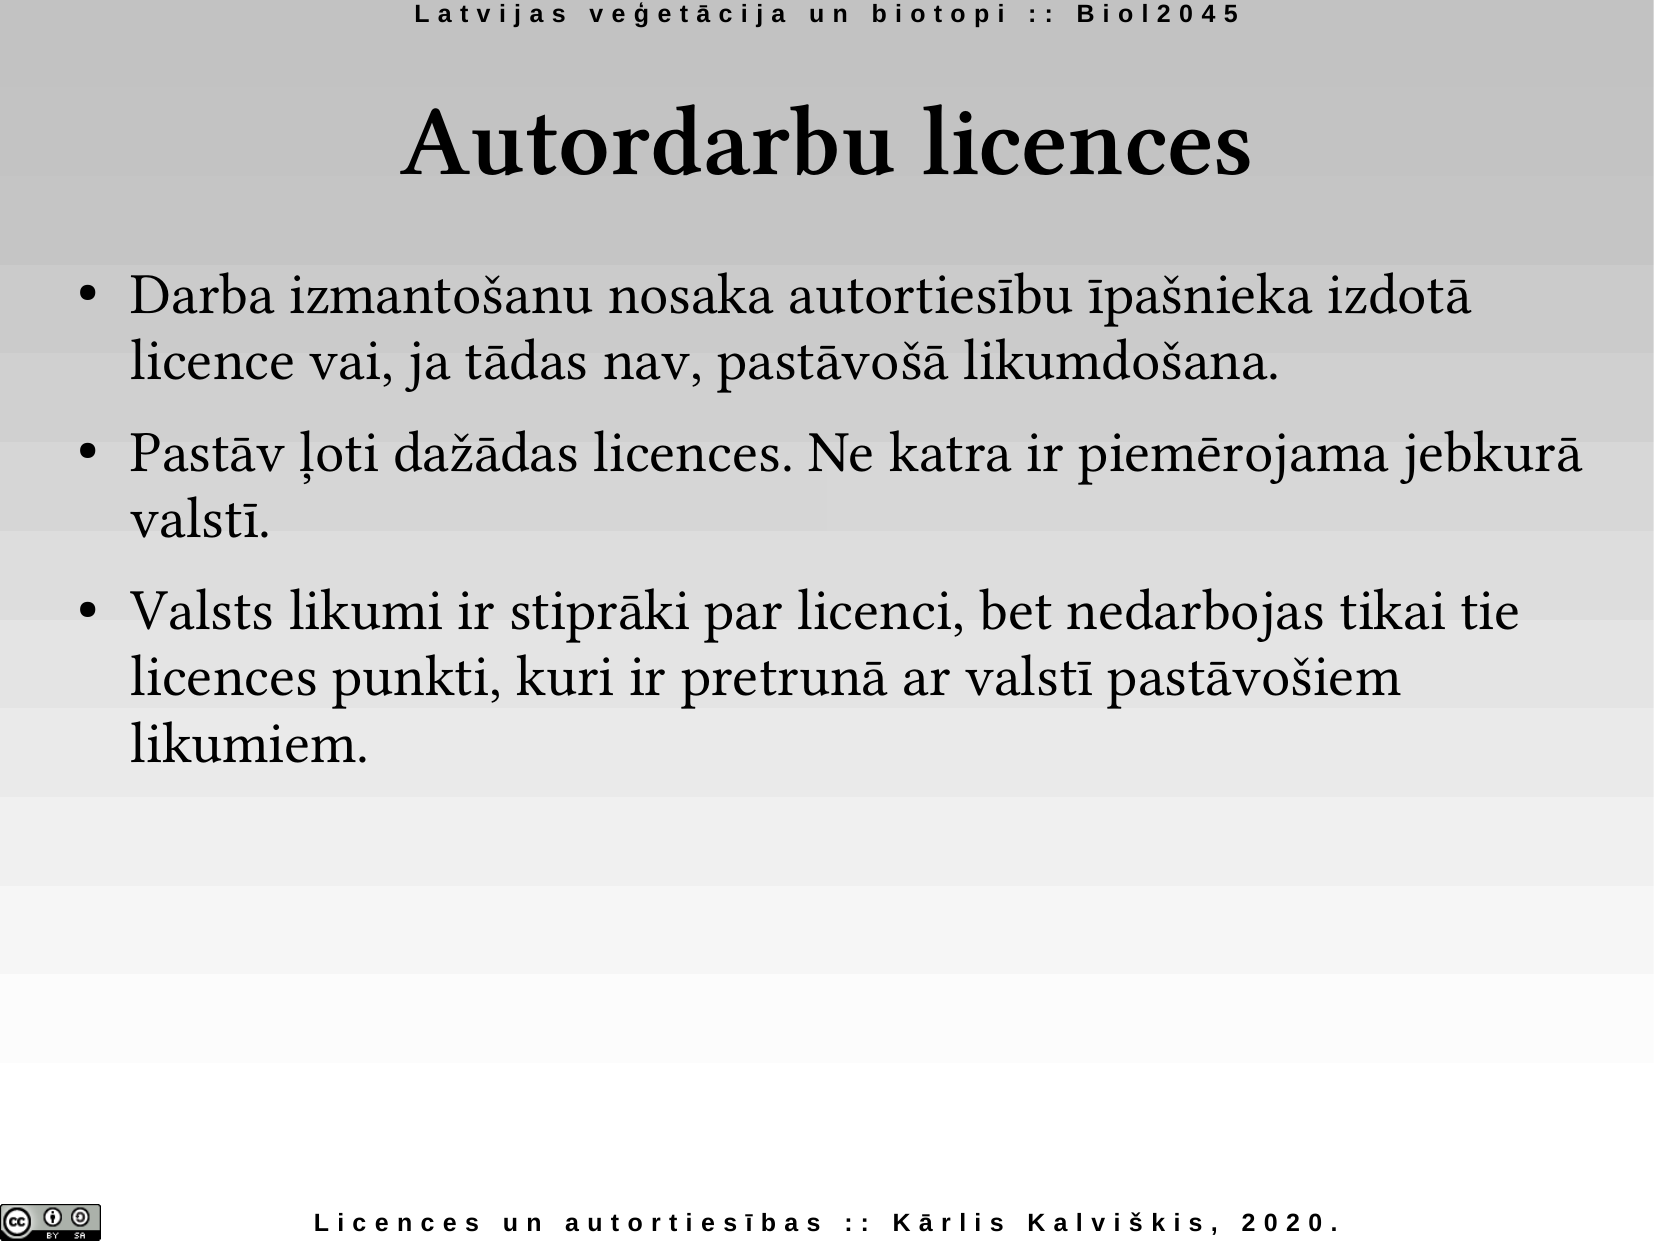

# Autordarbu licences
Darba izmantošanu nosaka autortiesību īpašnieka izdotā licence vai, ja tādas nav, pastāvošā likumdošana.
Pastāv ļoti dažādas licences. Ne katra ir piemērojama jebkurā valstī.
Valsts likumi ir stiprāki par licenci, bet nedarbojas tikai tie licences punkti, kuri ir pretrunā ar valstī pastāvošiem likumiem.